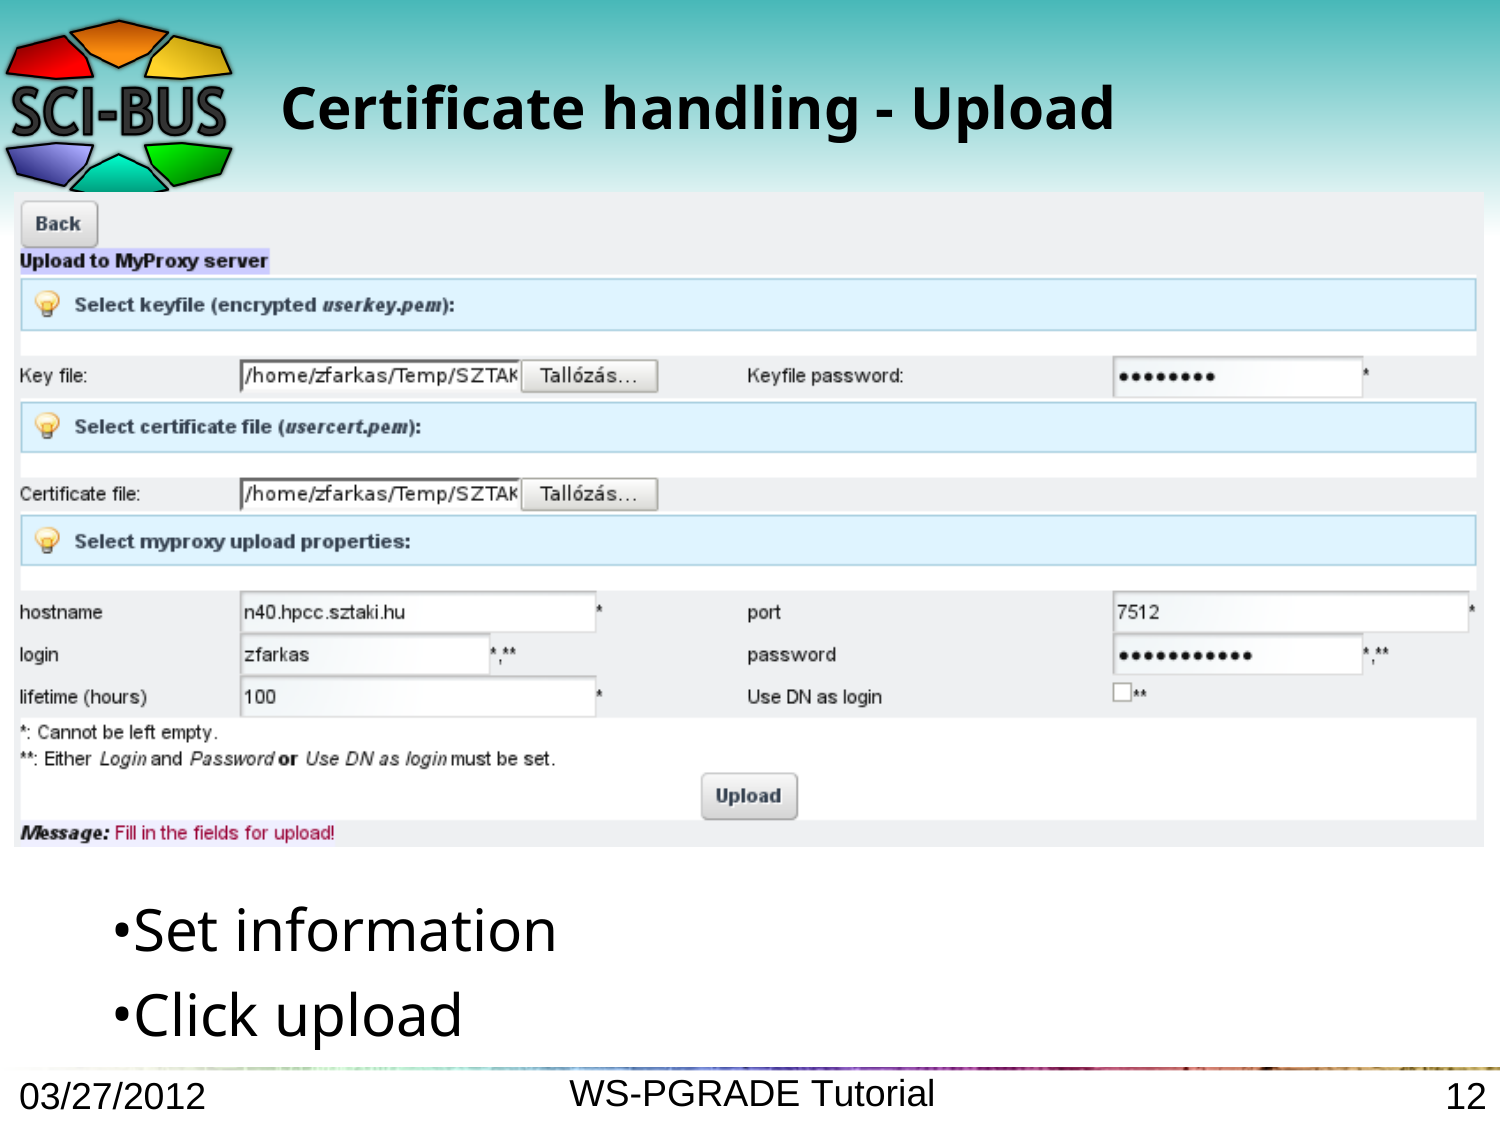

# Certificate handling - Upload
Set information
Click upload
Footer
5/29/2006
12